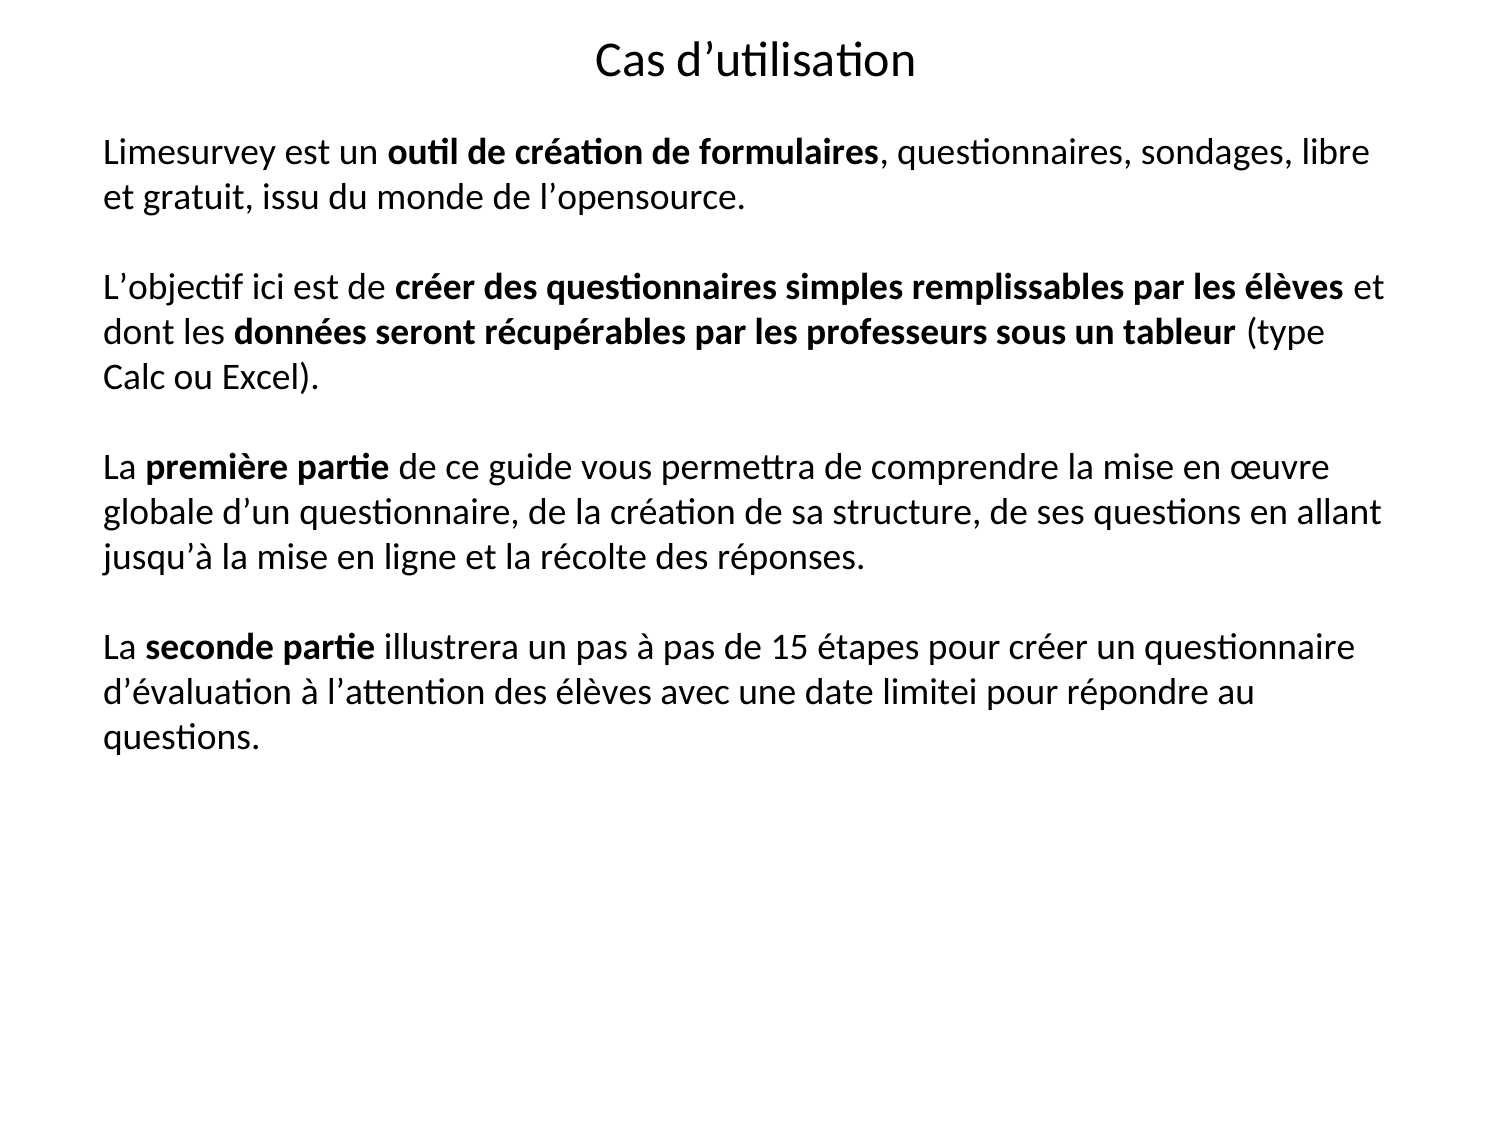

Cas d’utilisation
Limesurvey est un outil de création de formulaires, questionnaires, sondages, libre et gratuit, issu du monde de l’opensource.
L’objectif ici est de créer des questionnaires simples remplissables par les élèves et dont les données seront récupérables par les professeurs sous un tableur (type Calc ou Excel).
La première partie de ce guide vous permettra de comprendre la mise en œuvre globale d’un questionnaire, de la création de sa structure, de ses questions en allant jusqu’à la mise en ligne et la récolte des réponses.
La seconde partie illustrera un pas à pas de 15 étapes pour créer un questionnaire d’évaluation à l’attention des élèves avec une date limitei pour répondre au questions.